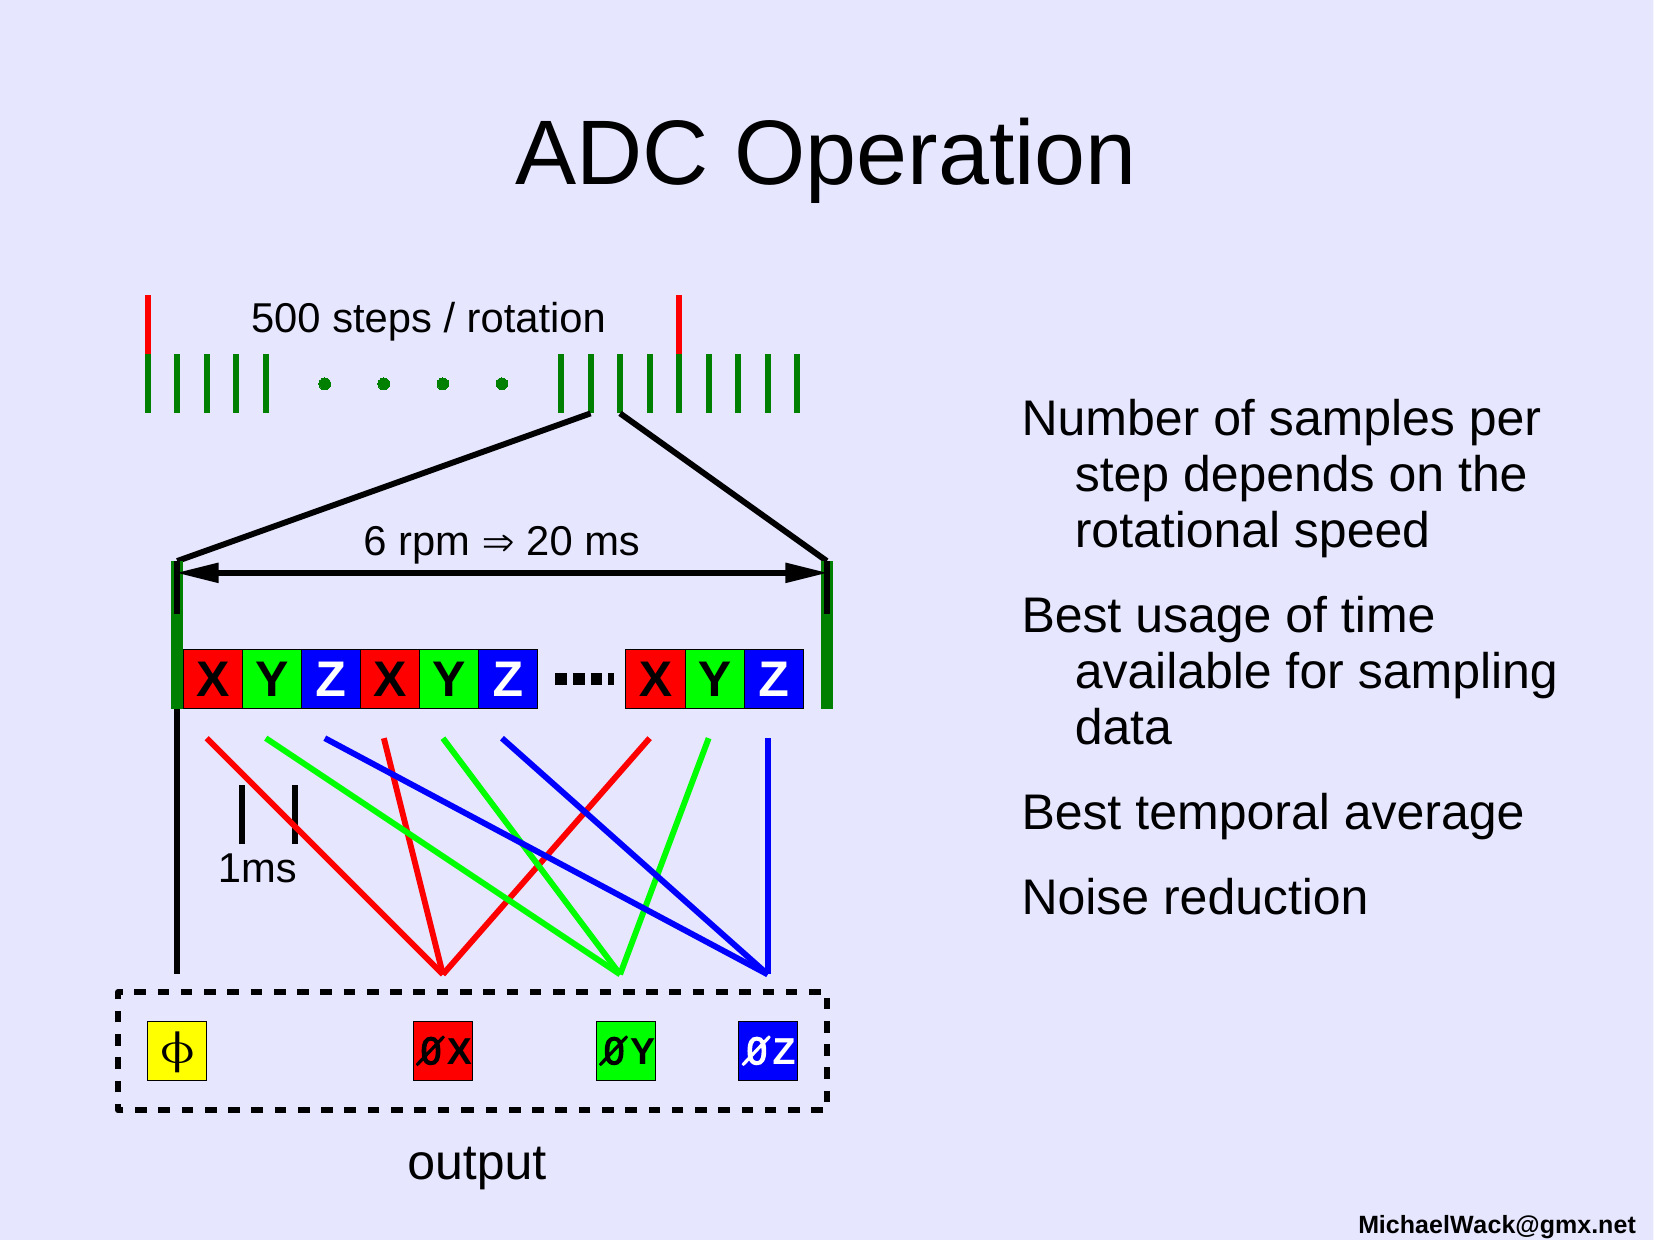

# ADC Operation
500 steps / rotation
Number of samples per step depends on the rotational speed
Best usage of time available for sampling data
Best temporal average
Noise reduction
X
Y
Z
X
Y
Z
X
Y
Z
1ms

∅X
∅Y
∅Z
output